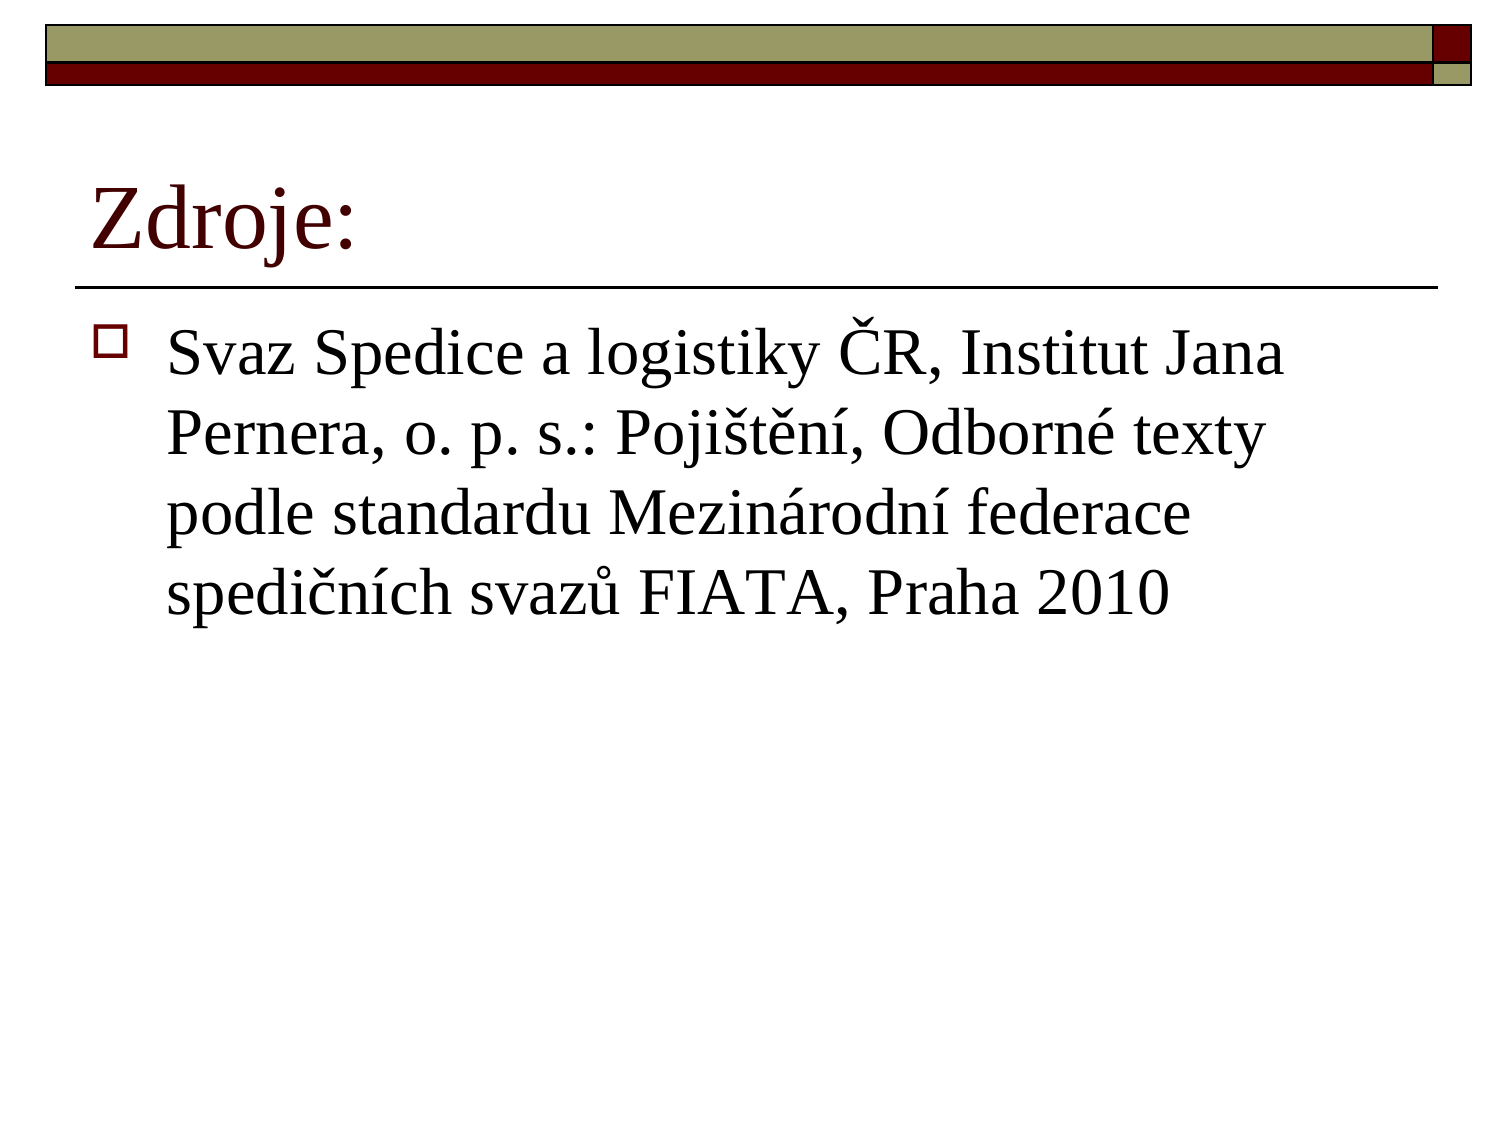

# Zdroje:
Svaz Spedice a logistiky ČR, Institut Jana Pernera, o. p. s.: Pojištění, Odborné texty podle standardu Mezinárodní federace spedičních svazů FIATA, Praha 2010